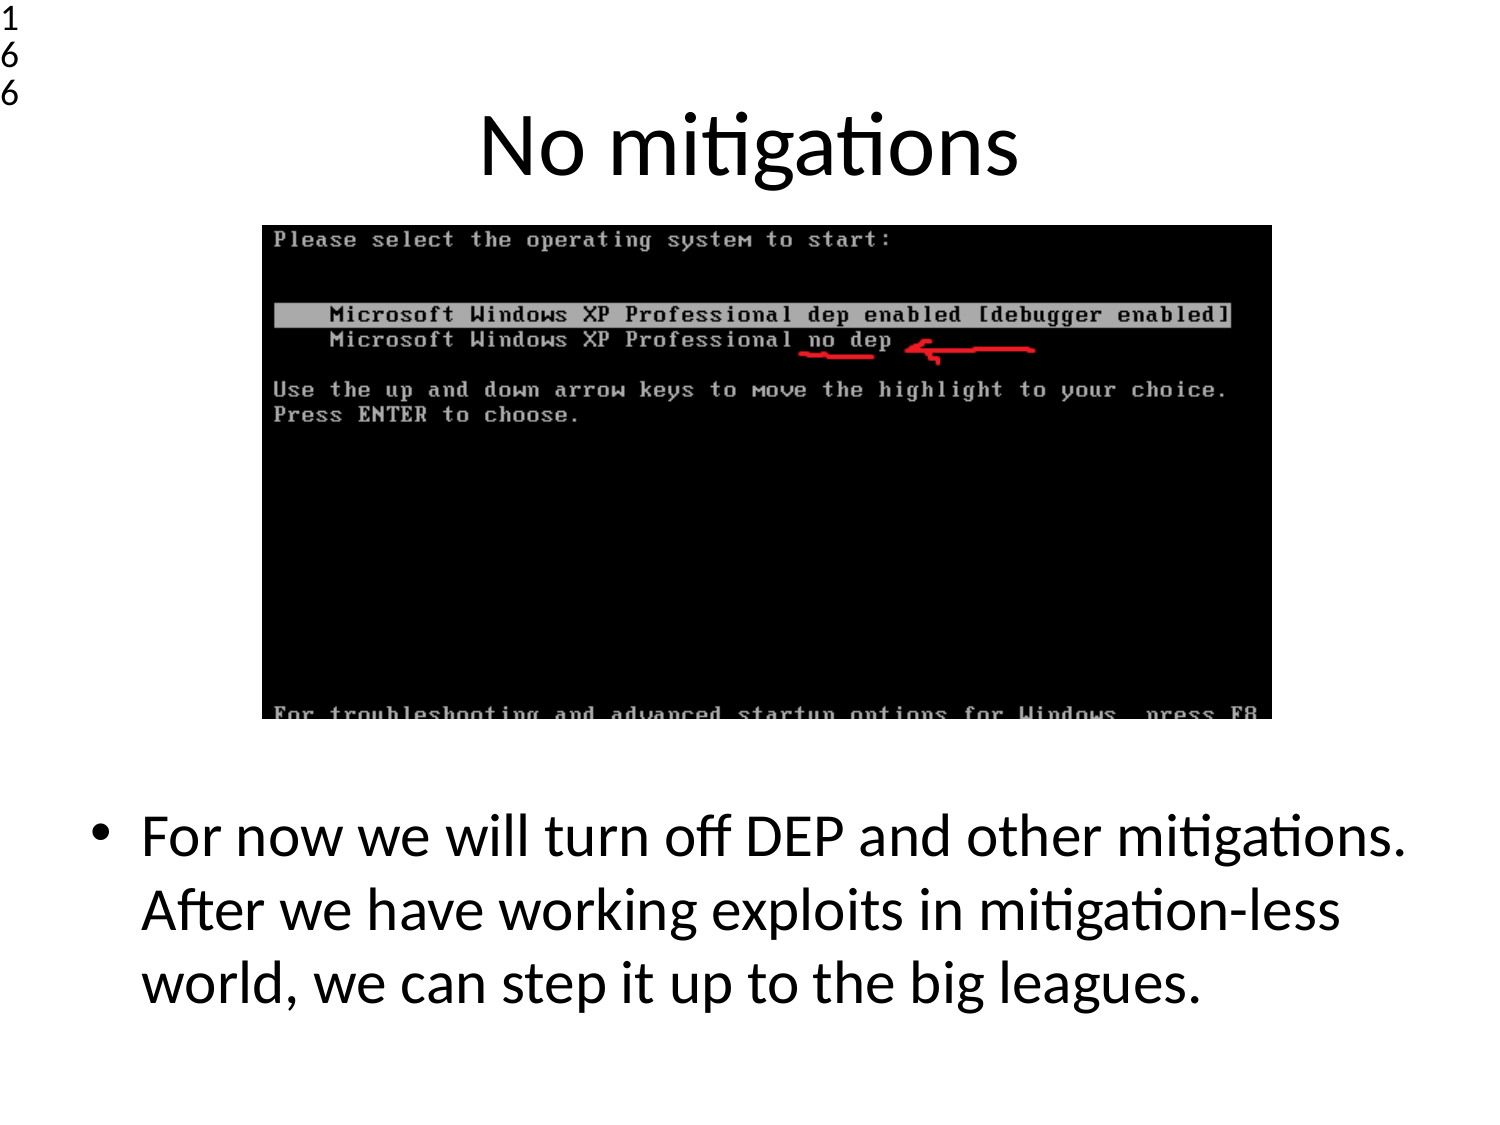

# No mitigations
For now we will turn off DEP and other mitigations. After we have working exploits in mitigation-less world, we can step it up to the big leagues.